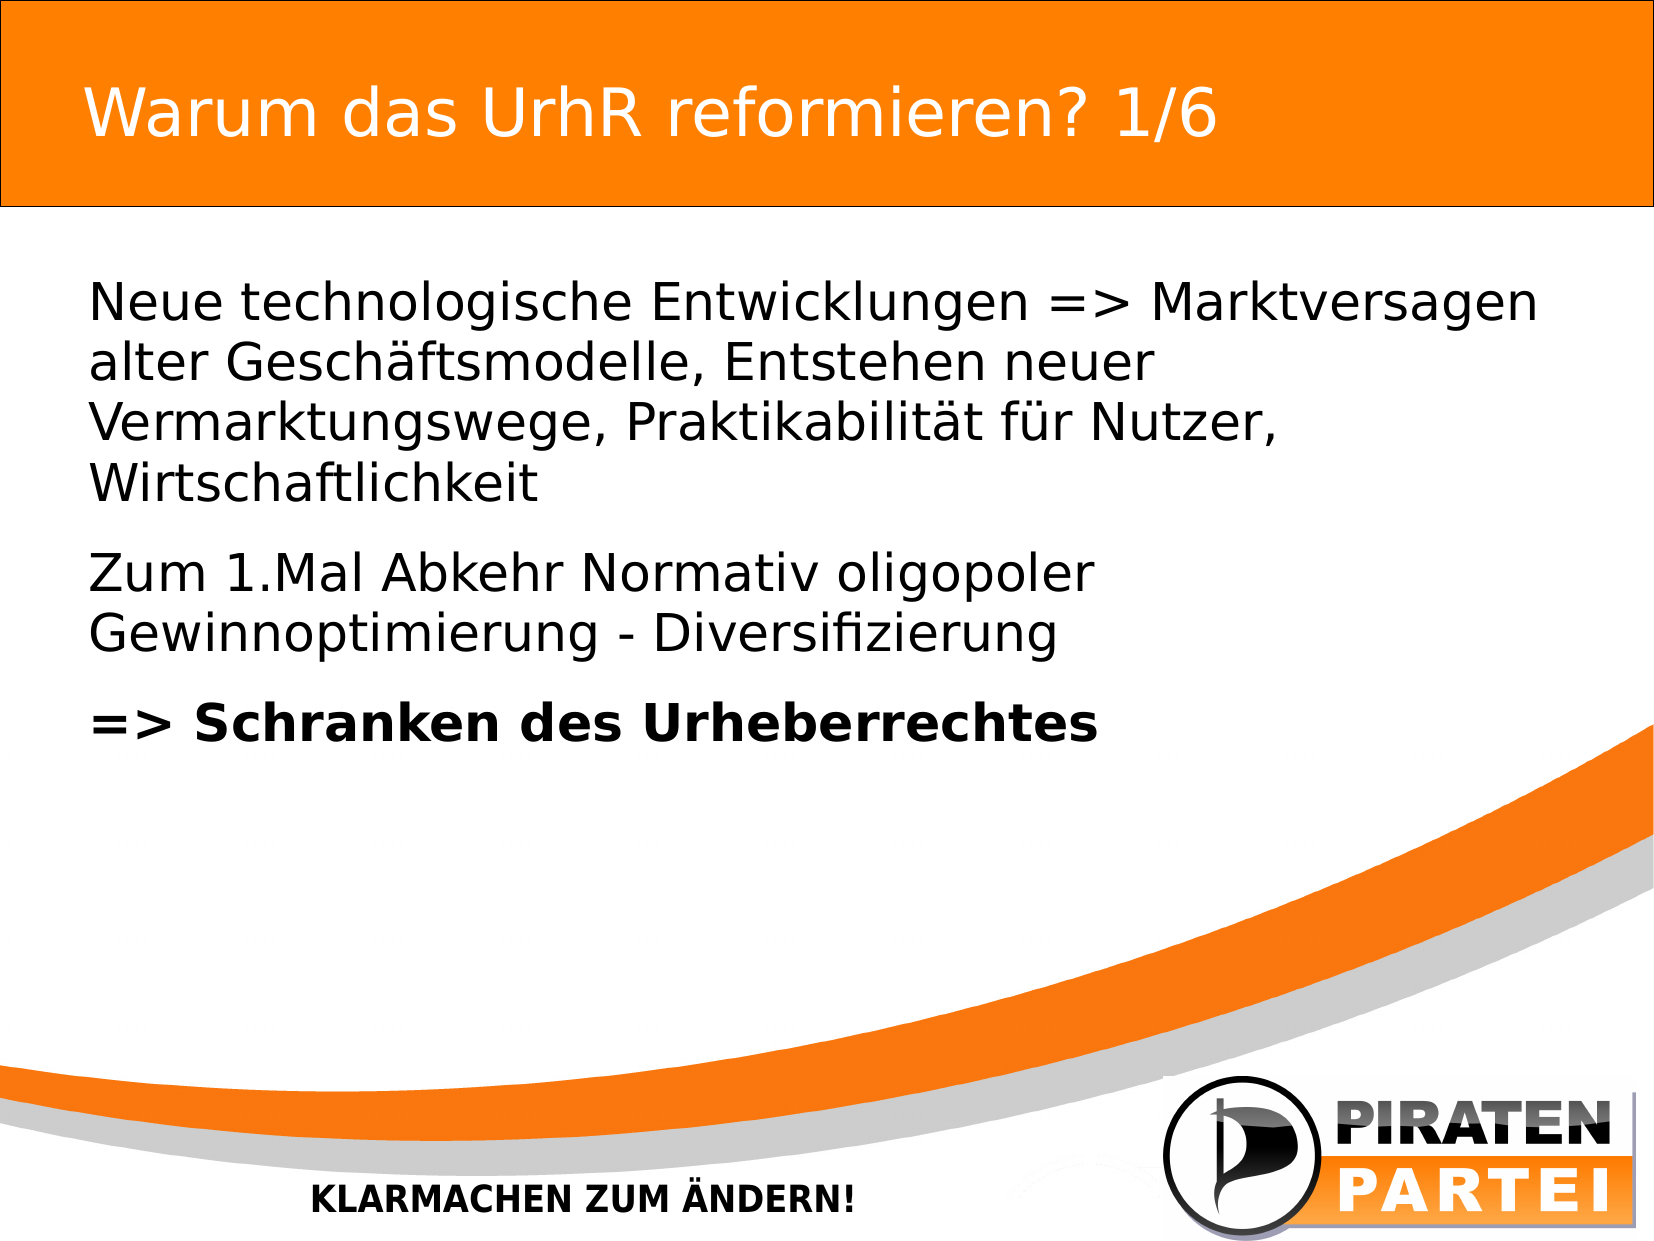

# Warum das UrhR reformieren? 1/6
Neue technologische Entwicklungen => Marktversagen alter Geschäftsmodelle, Entstehen neuer Vermarktungswege, Praktikabilität für Nutzer, Wirtschaftlichkeit
Zum 1.Mal Abkehr Normativ oligopoler Gewinnoptimierung - Diversifizierung
=> Schranken des Urheberrechtes